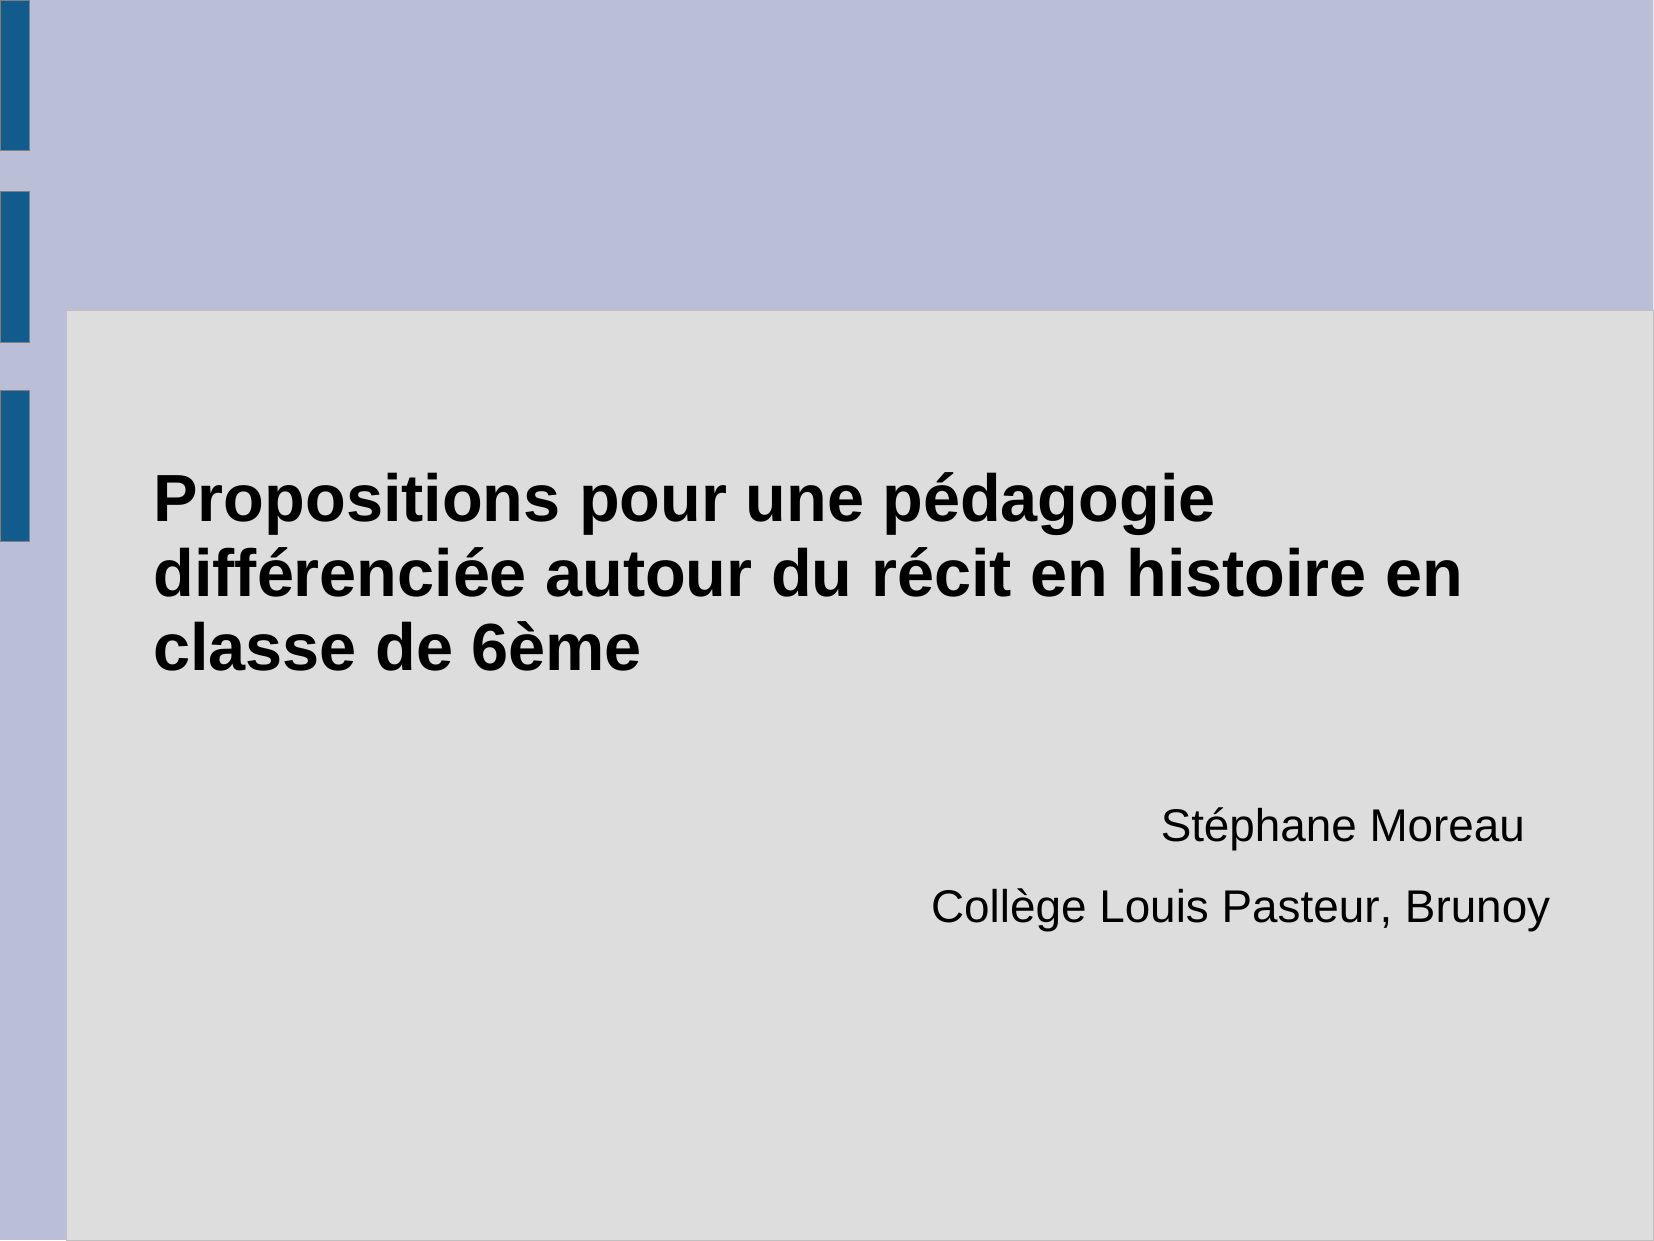

#
Propositions pour une pédagogie différenciée autour du récit en histoire en classe de 6ème
 Stéphane Moreau
 Collège Louis Pasteur, Brunoy